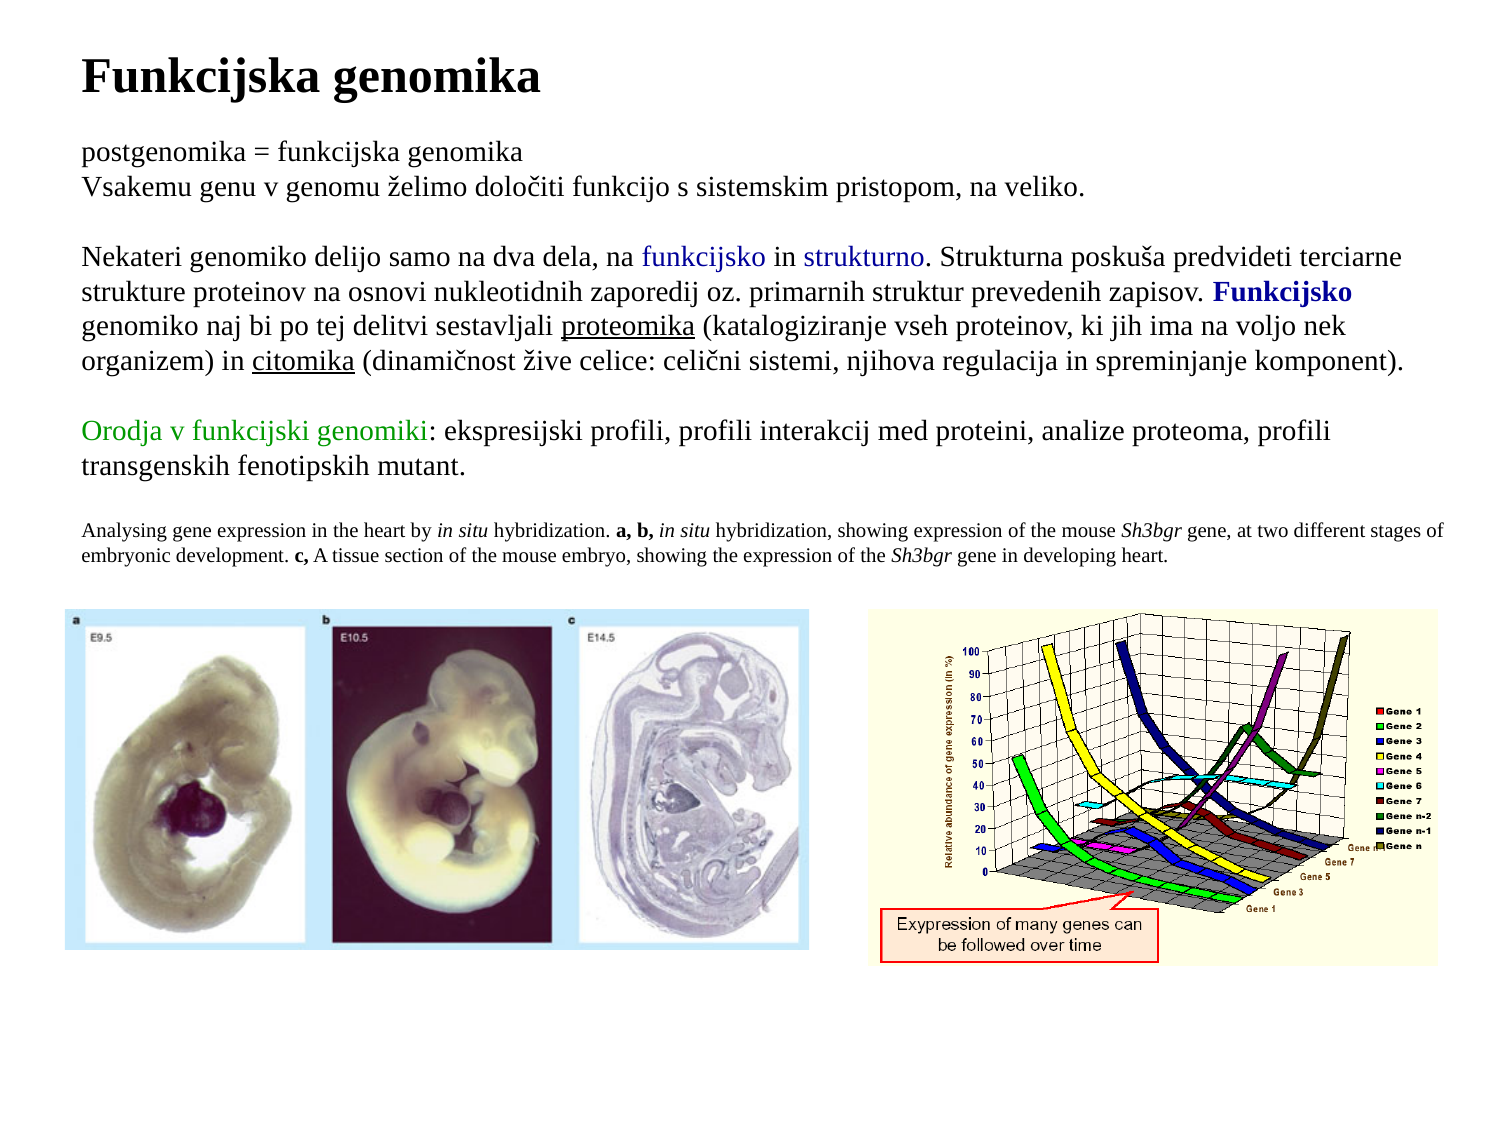

Funkcijska genomika
postgenomika = funkcijska genomika
Vsakemu genu v genomu želimo določiti funkcijo s sistemskim pristopom, na veliko.
Nekateri genomiko delijo samo na dva dela, na funkcijsko in strukturno. Strukturna poskuša predvideti terciarne strukture proteinov na osnovi nukleotidnih zaporedij oz. primarnih struktur prevedenih zapisov. Funkcijsko genomiko naj bi po tej delitvi sestavljali proteomika (katalogiziranje vseh proteinov, ki jih ima na voljo nek organizem) in citomika (dinamičnost žive celice: celični sistemi, njihova regulacija in spreminjanje komponent).
Orodja v funkcijski genomiki: ekspresijski profili, profili interakcij med proteini, analize proteoma, profili transgenskih fenotipskih mutant.
Analysing gene expression in the heart by in situ hybridization. a, b, in situ hybridization, showing expression of the mouse Sh3bgr gene, at two different stages of embryonic development. c, A tissue section of the mouse embryo, showing the expression of the Sh3bgr gene in developing heart.